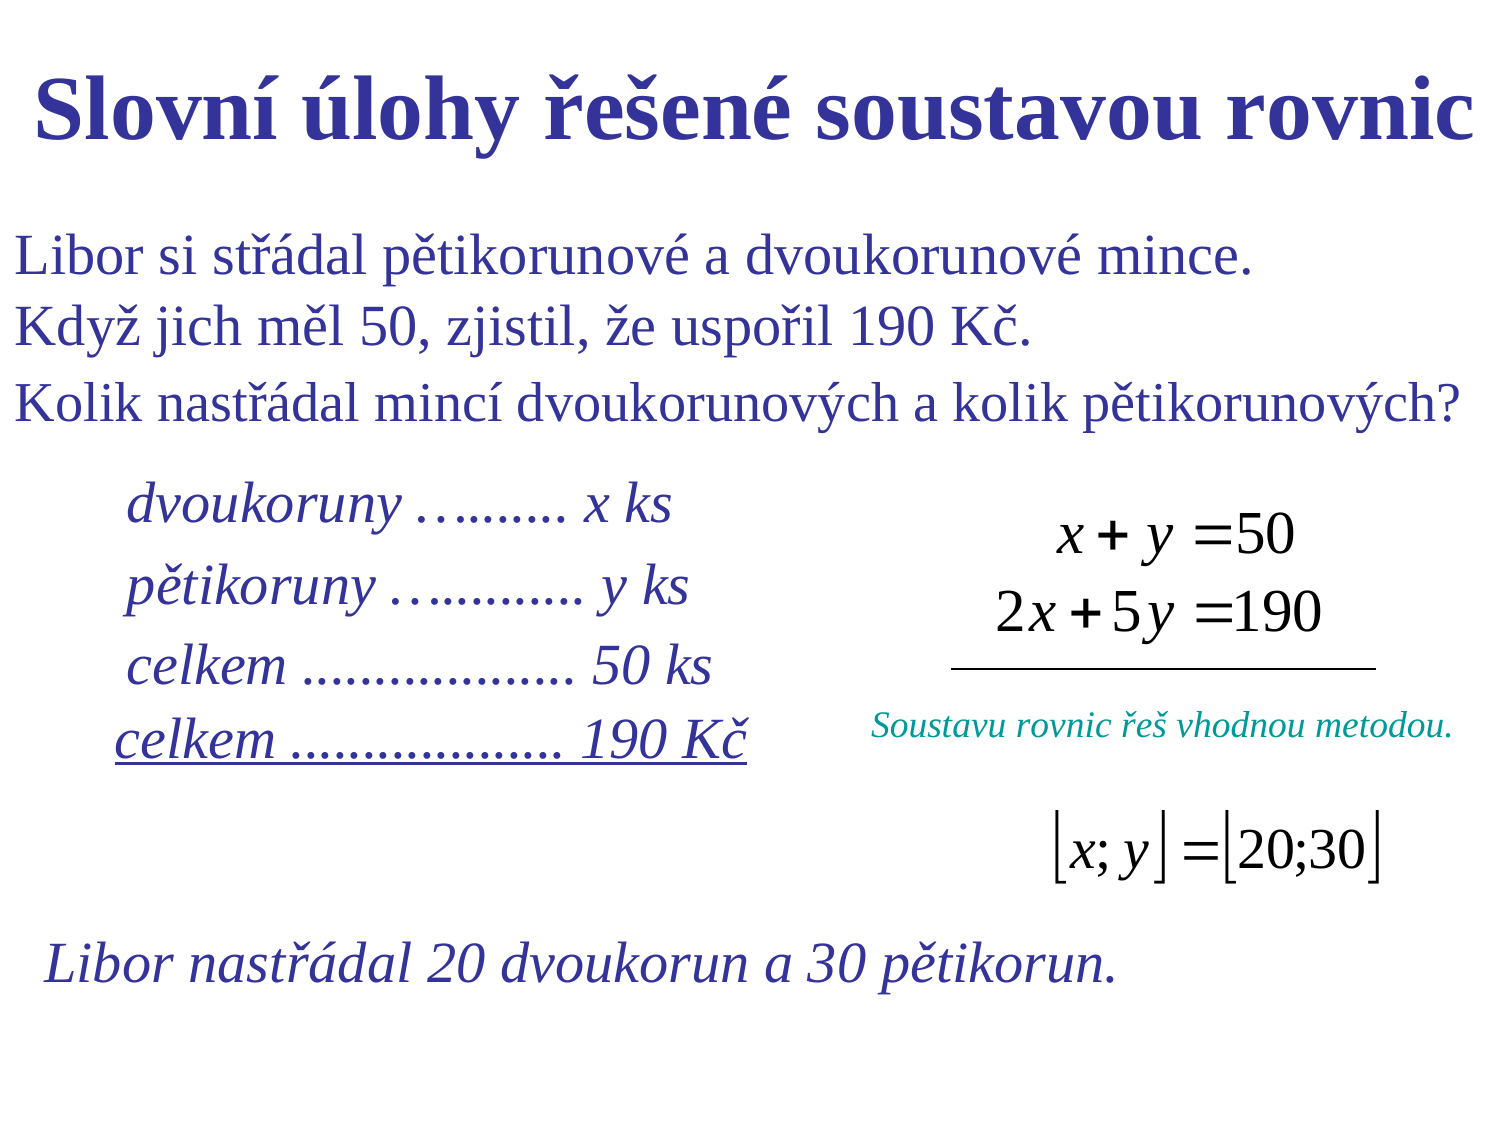

Slovní úlohy řešené soustavou rovnic
Libor si střádal pětikorunové a dvoukorunové mince.
Když jich měl 50, zjistil, že uspořil 190 Kč.
Kolik nastřádal mincí dvoukorunových a kolik pětikorunových?
dvoukoruny …....... x ks
pětikoruny ….......... y ks
celkem ................... 50 ks
celkem ................... 190 Kč
Soustavu rovnic řeš vhodnou metodou.
Libor nastřádal 20 dvoukorun a 30 pětikorun.